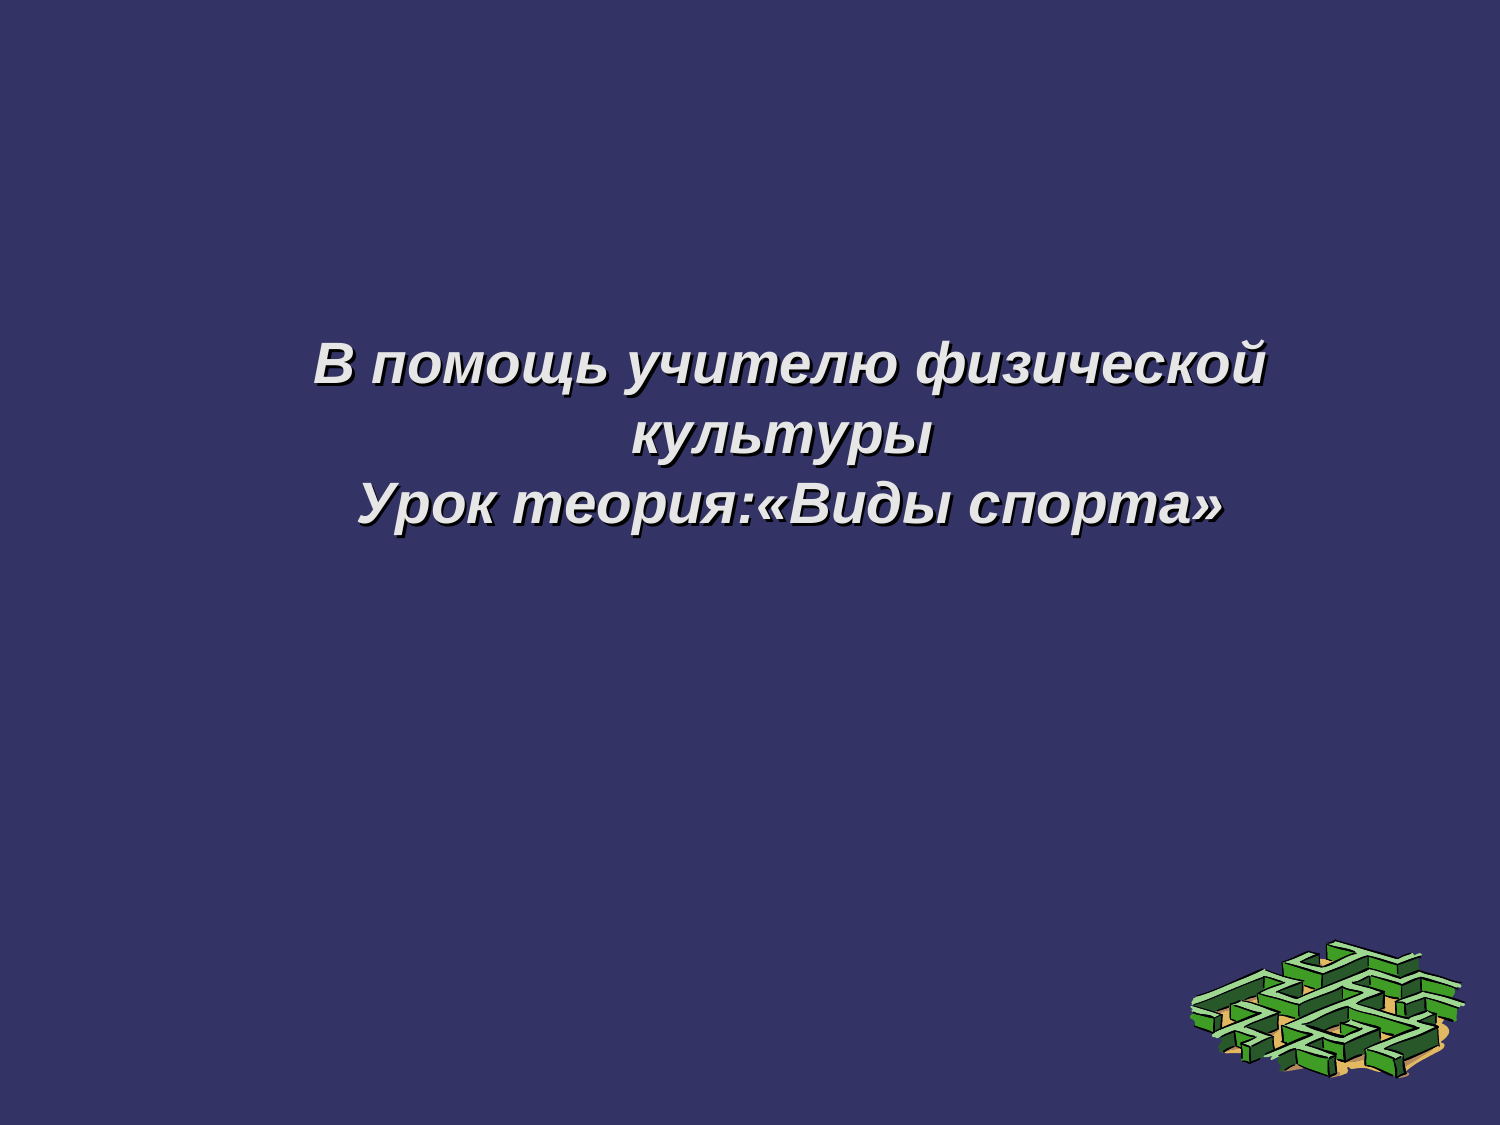

# В помощь учителю физической культуры Урок теория:«Виды спорта»